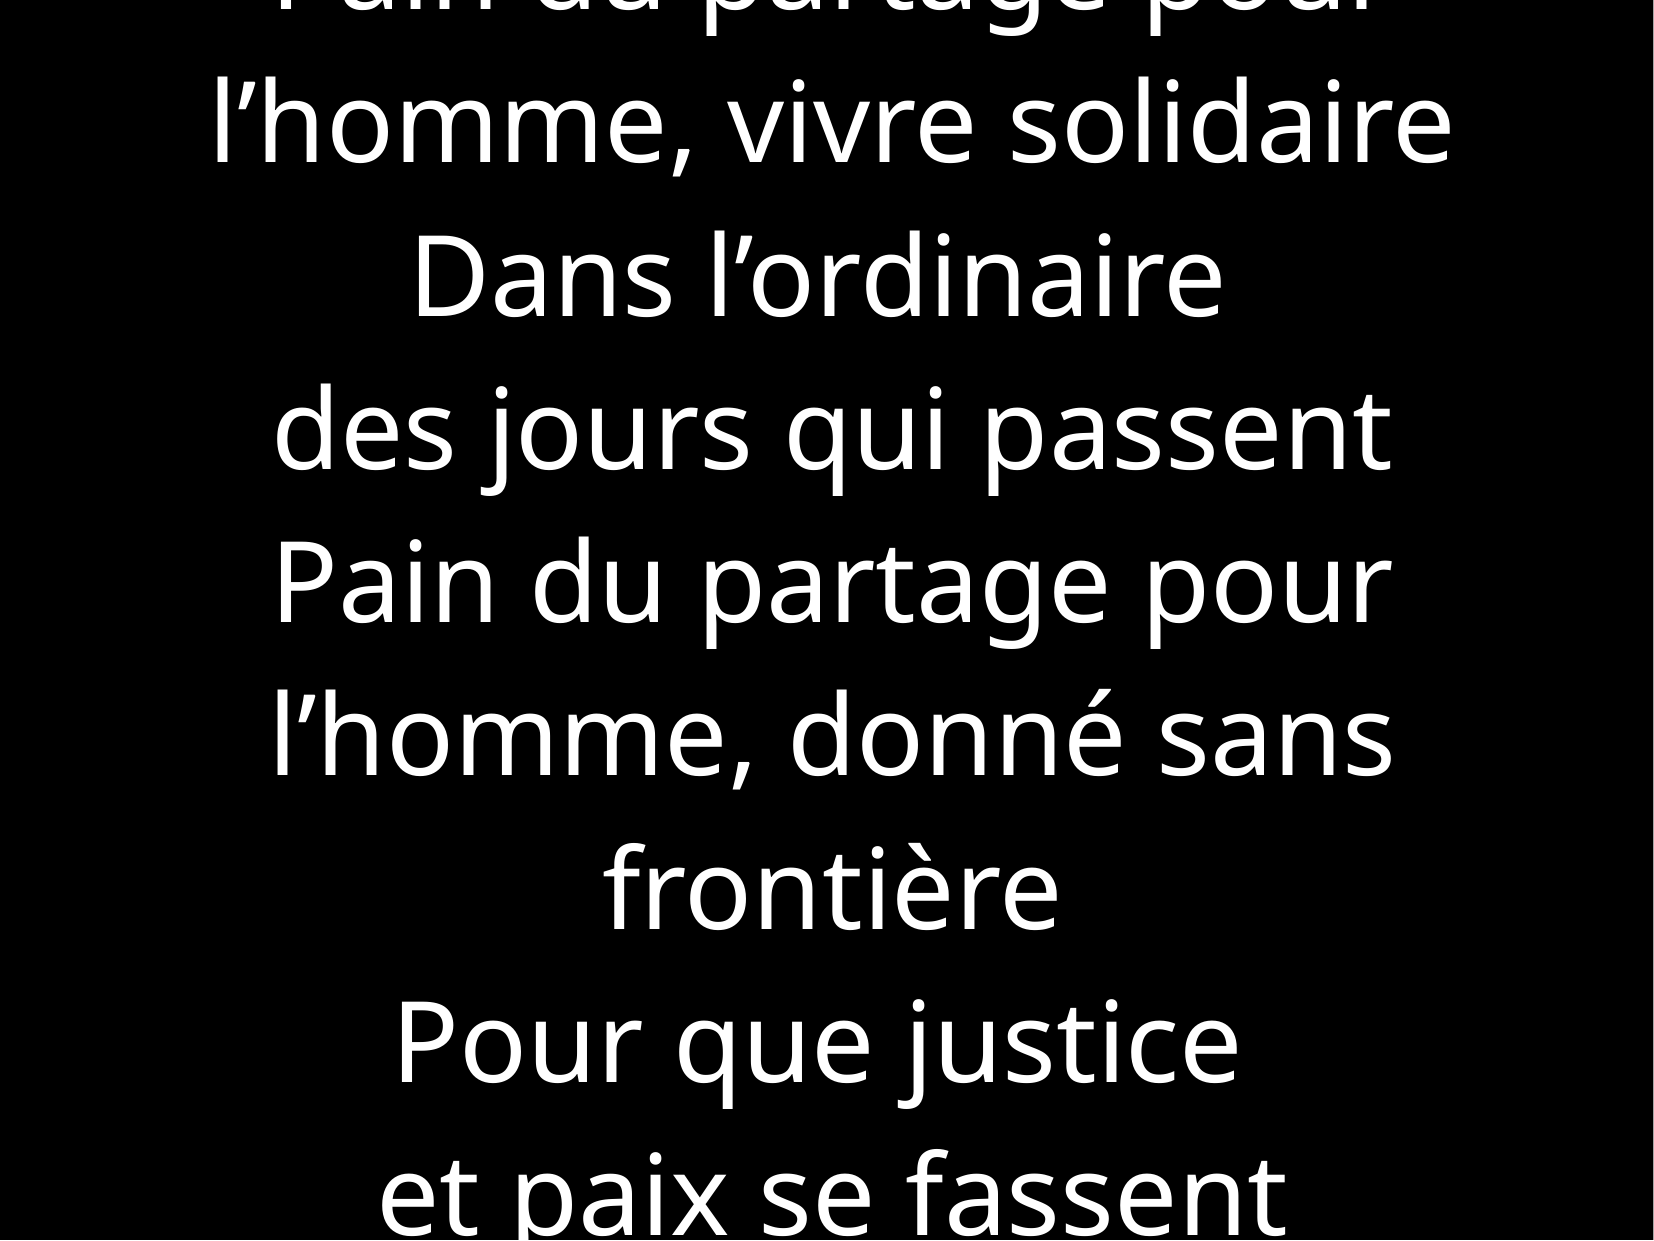

# Pain du partage pour l’homme, vivre solidaire
Dans l’ordinaire
des jours qui passent
Pain du partage pour l’homme, donné sans frontière
Pour que justice
et paix se fassent